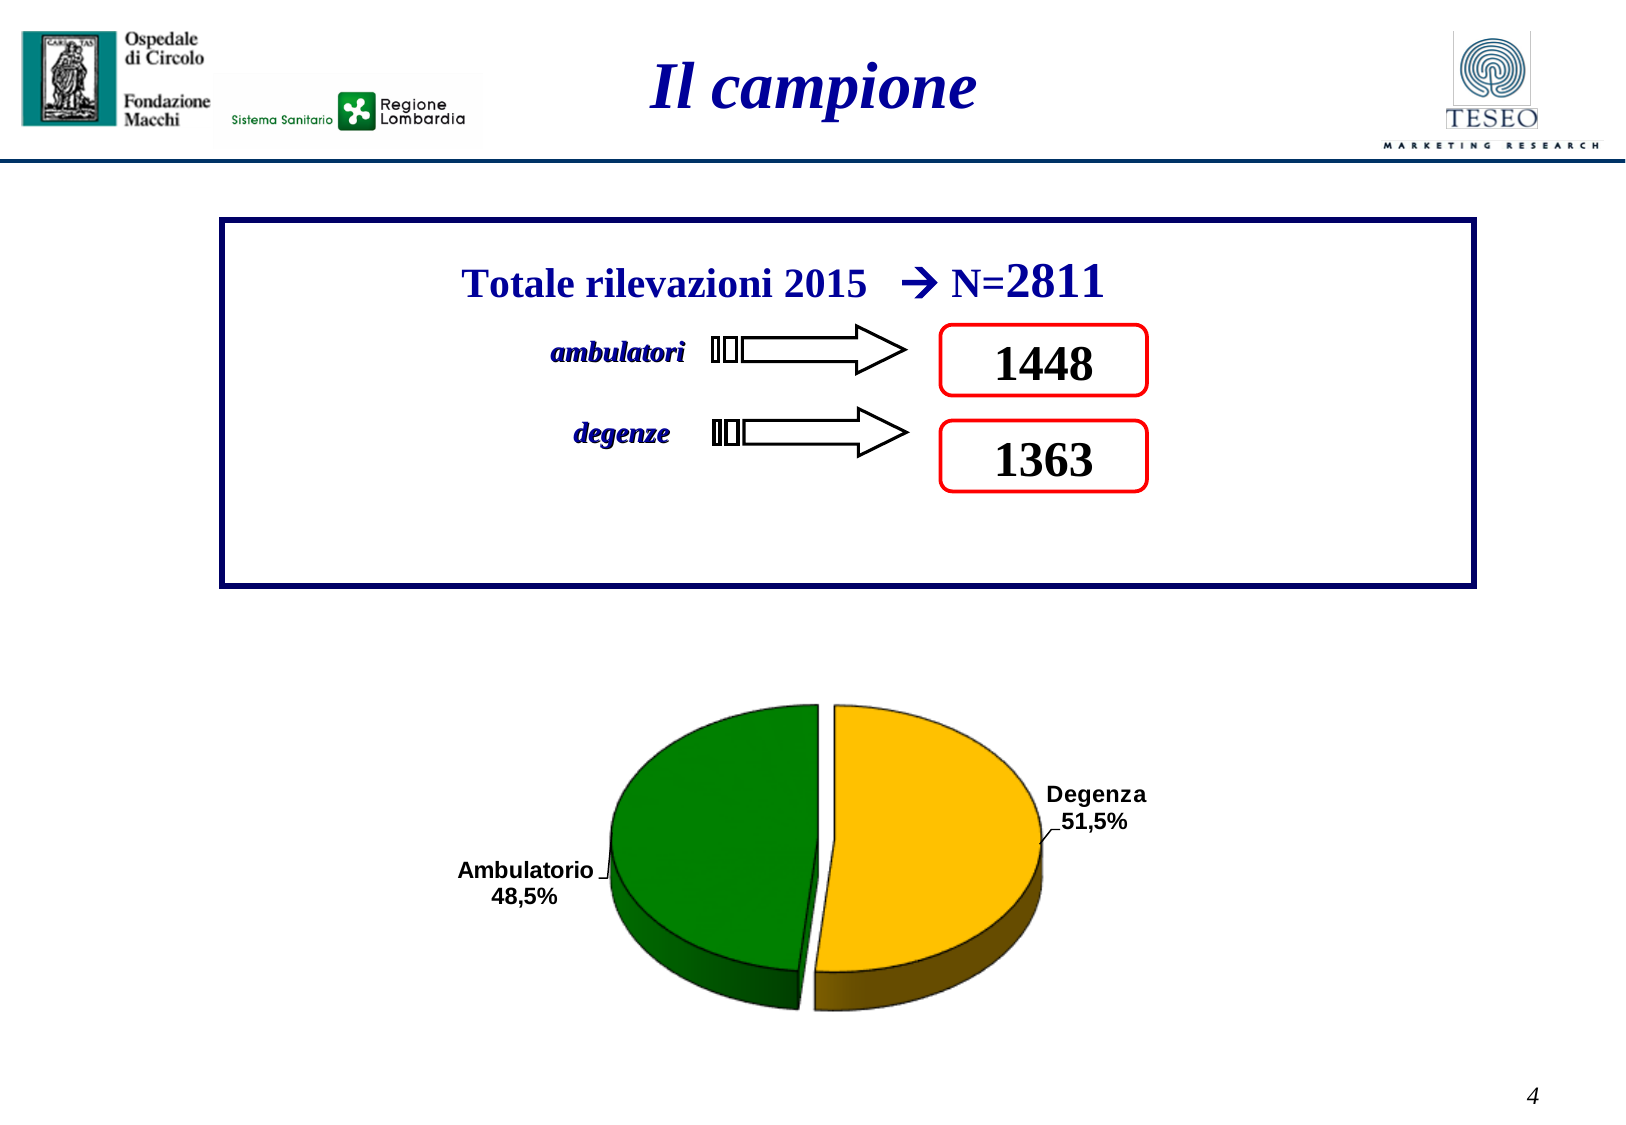

Il campione
Totale rilevazioni 2015  N=2811
ambulatori
1448
degenze
1363